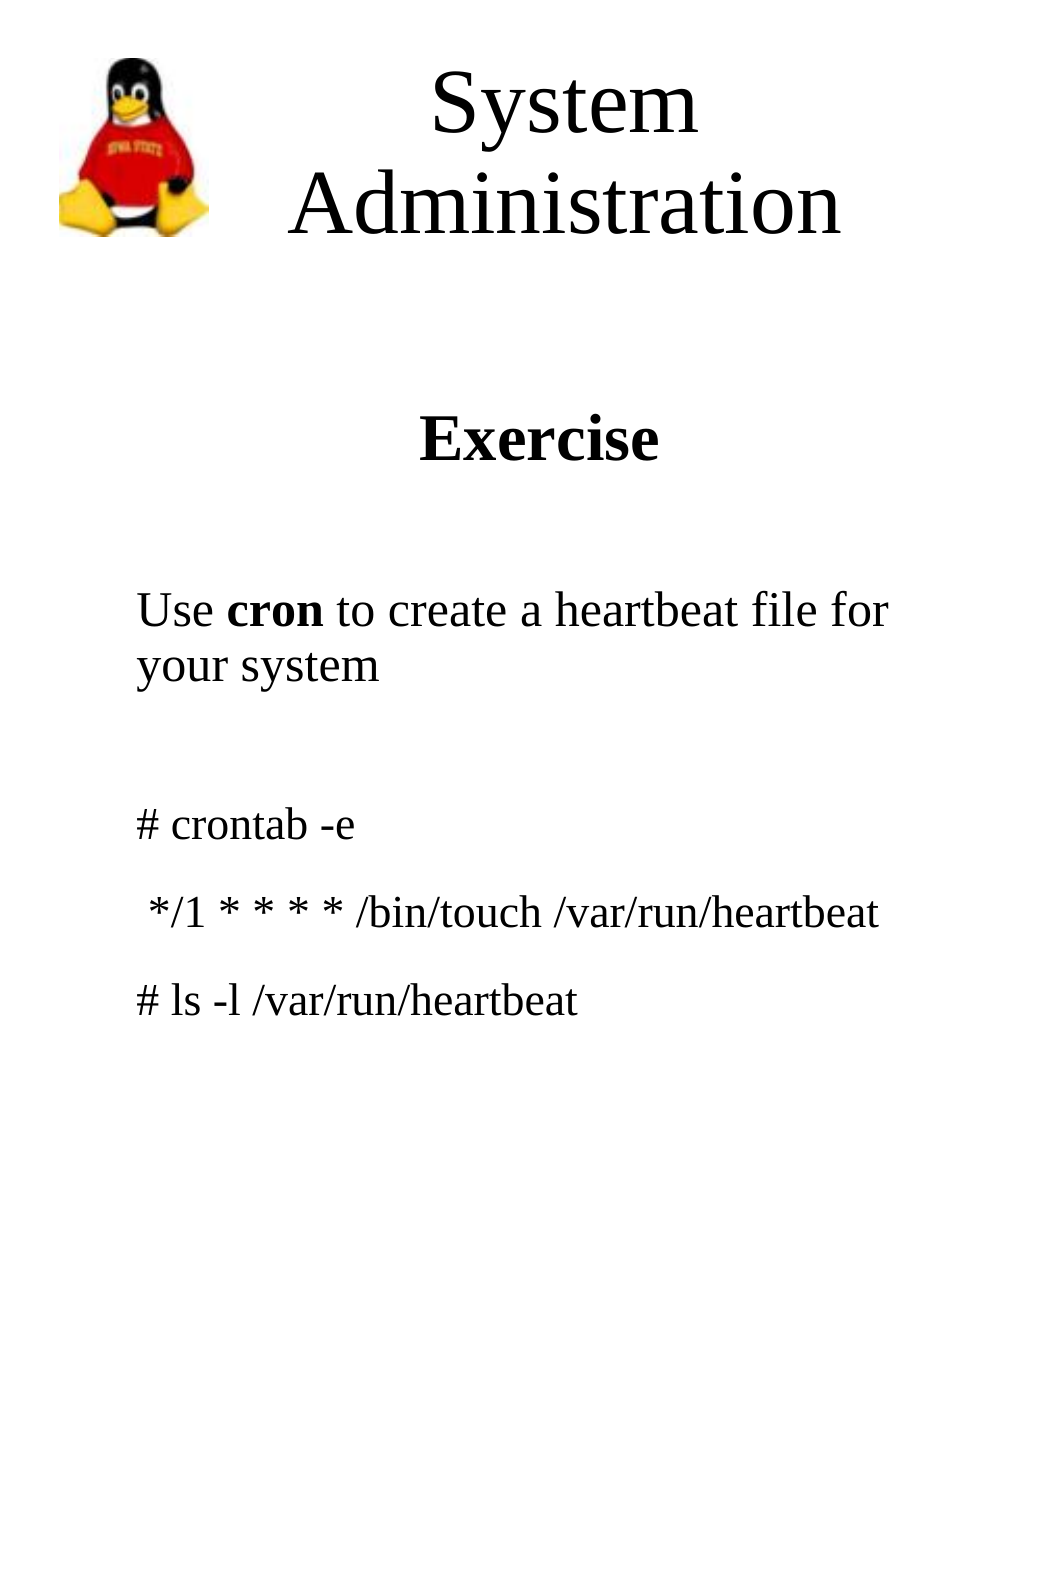

# System Administration
Exercise
Use cron to create a heartbeat file for your system
# crontab -e
 */1 * * * * /bin/touch /var/run/heartbeat
# ls -l /var/run/heartbeat